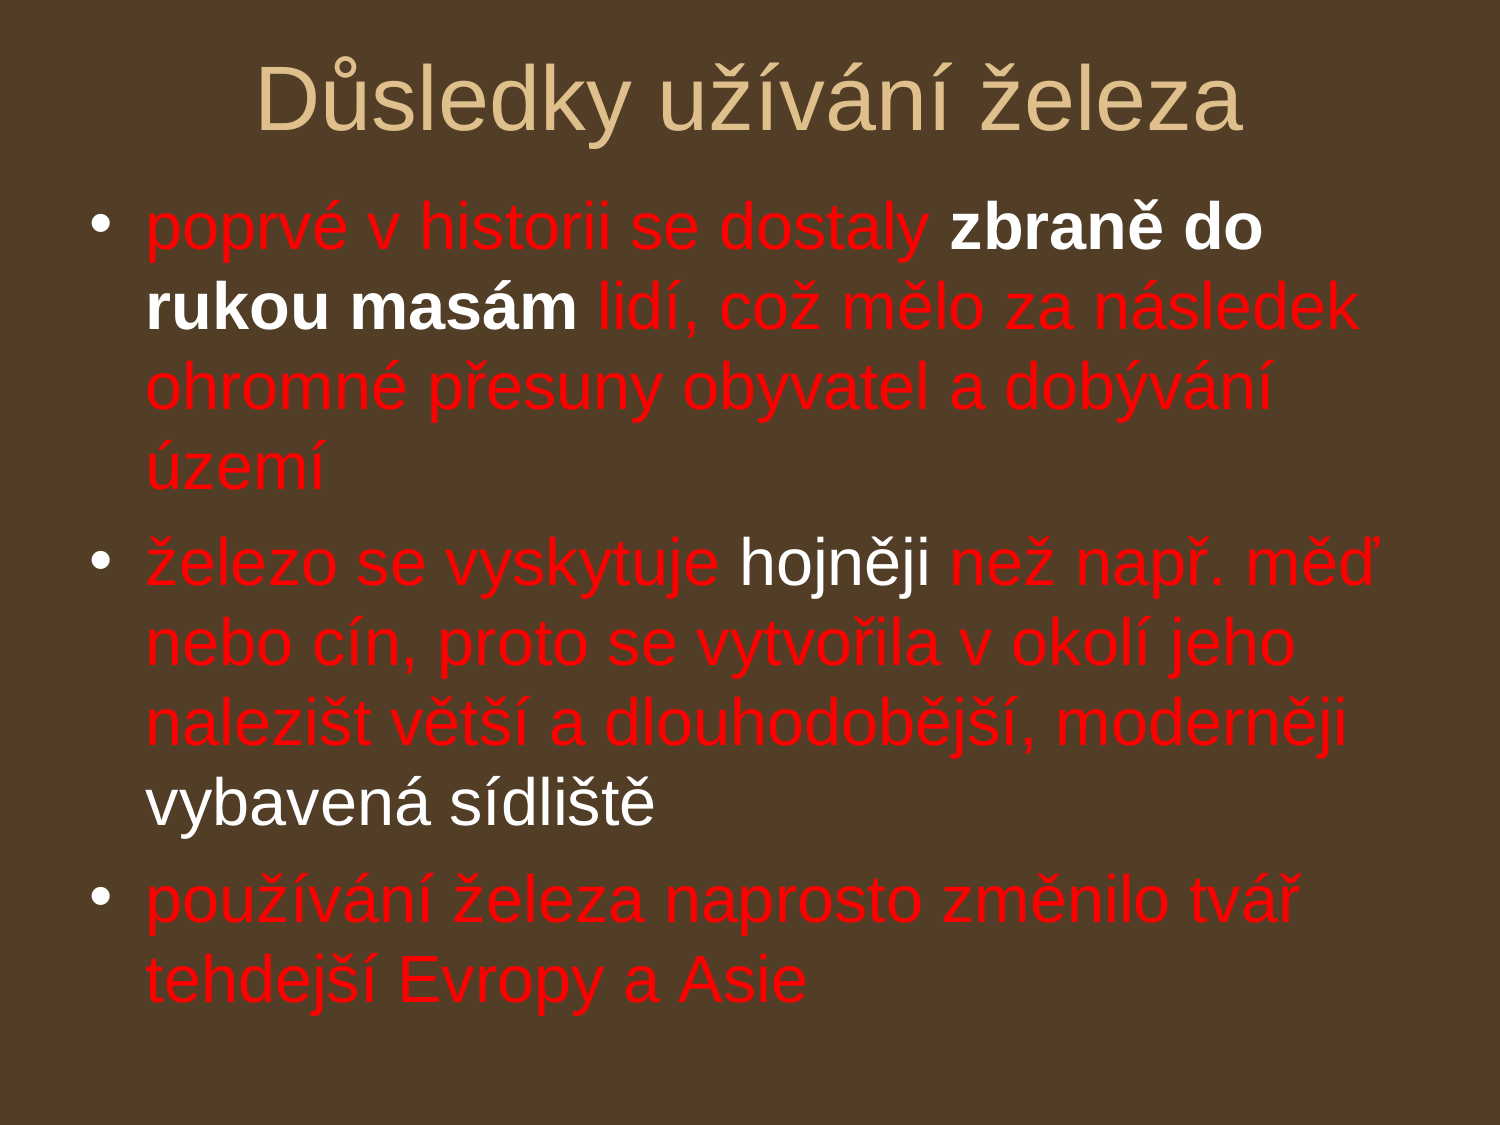

# Důsledky užívání železa
poprvé v historii se dostaly zbraně do rukou masám lidí, což mělo za následek ohromné přesuny obyvatel a dobývání území
železo se vyskytuje hojněji než např. měď nebo cín, proto se vytvořila v okolí jeho nalezišt větší a dlouhodobější, moderněji vybavená sídliště
používání železa naprosto změnilo tvář tehdejší Evropy a Asie